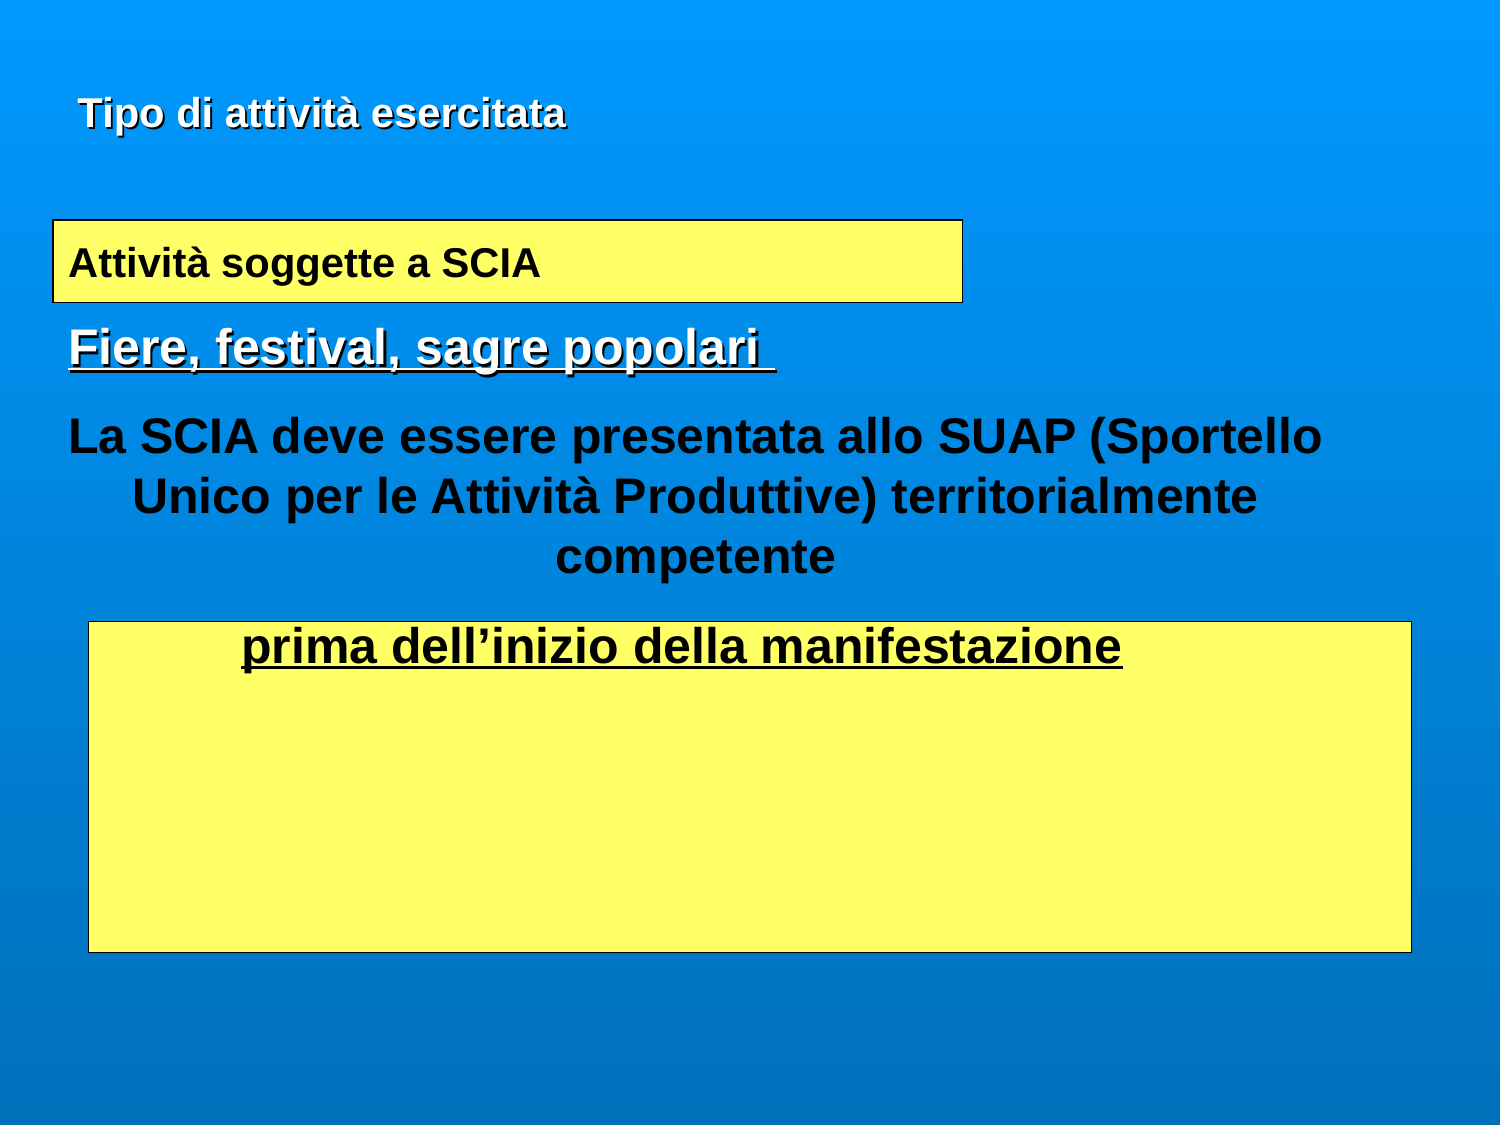

Tipo di attività esercitata
Attività soggette a SCIA
Fiere, festival, sagre popolari
La SCIA deve essere presentata allo SUAP (Sportello Unico per le Attività Produttive) territorialmente competente
prima dell’inizio della manifestazione